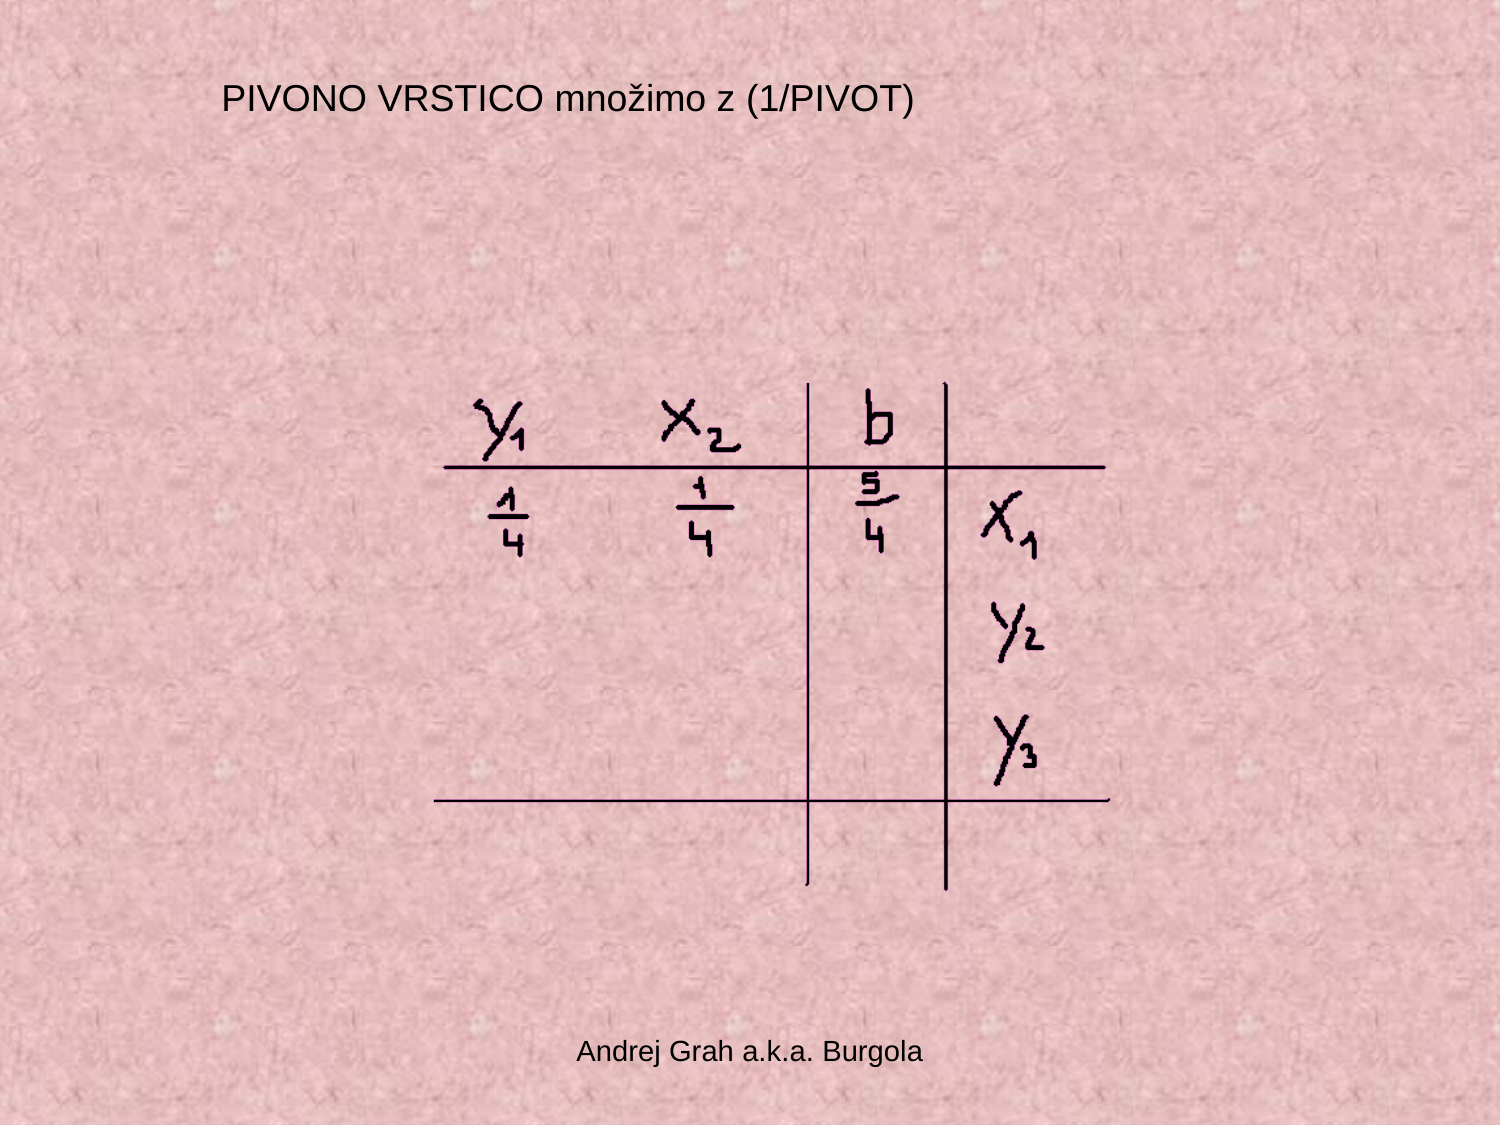

PIVONO VRSTICO množimo z (1/PIVOT)
Andrej Grah a.k.a. Burgola